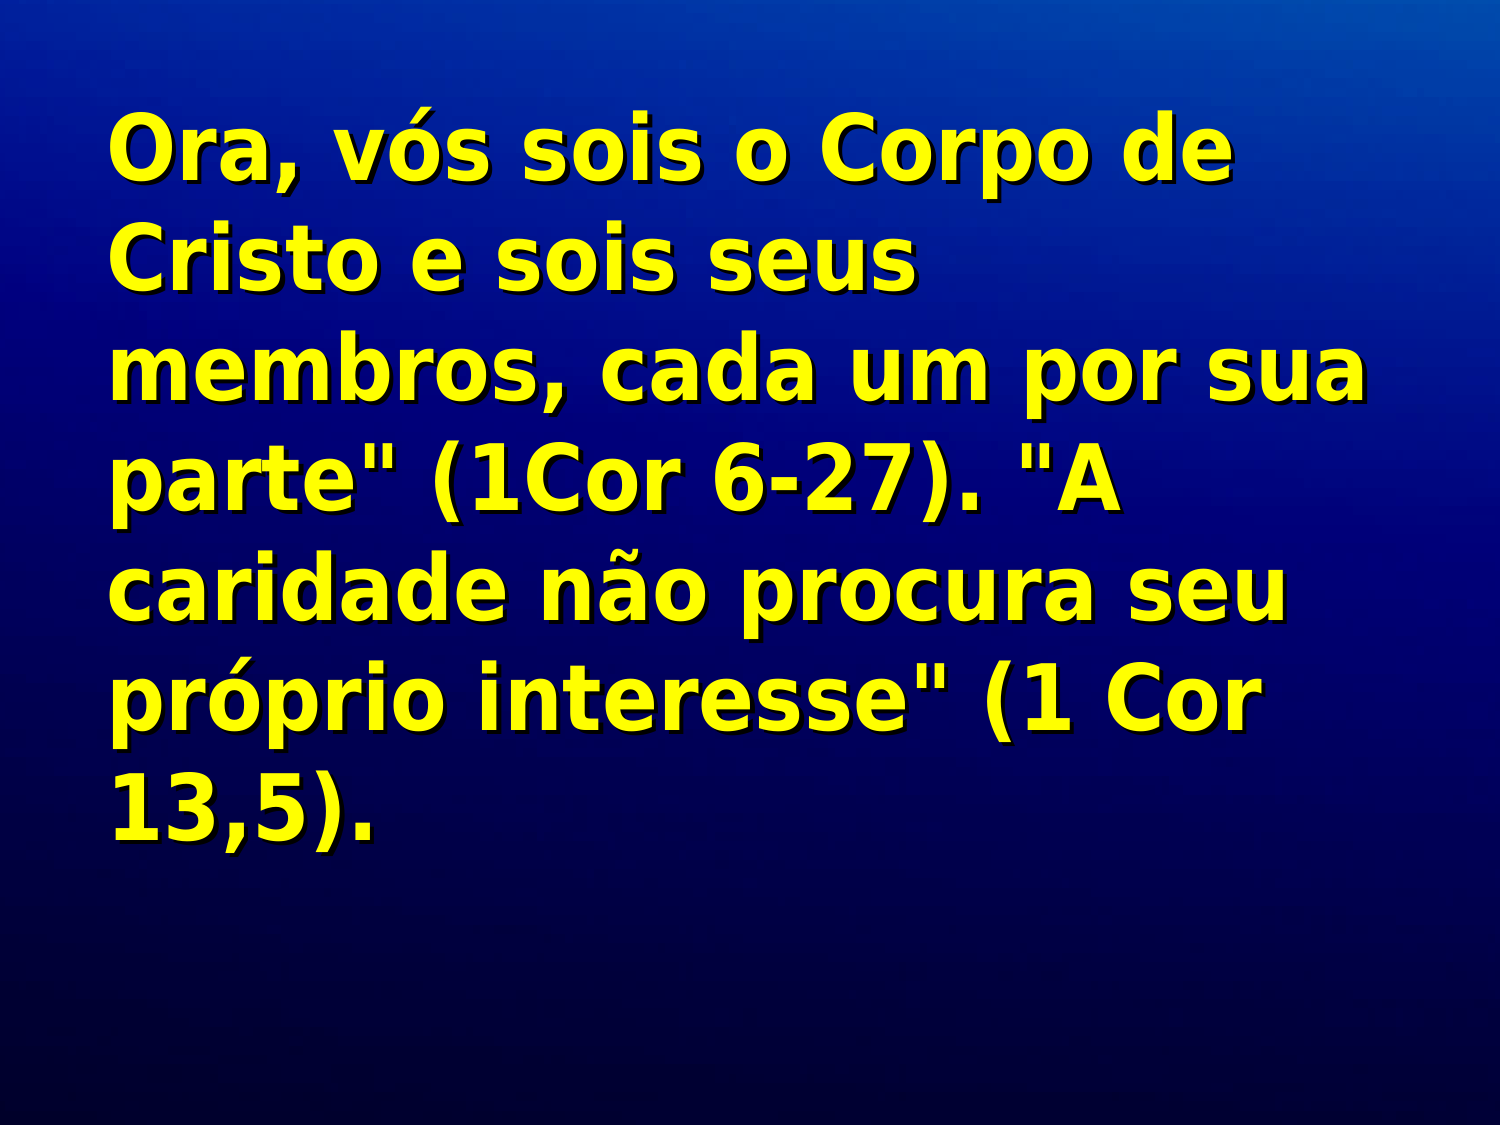

Ora, vós sois o Corpo de Cristo e sois seus membros, cada um por sua parte" (1Cor 6-27). "A caridade não procura seu próprio interesse" (1 Cor 13,5).